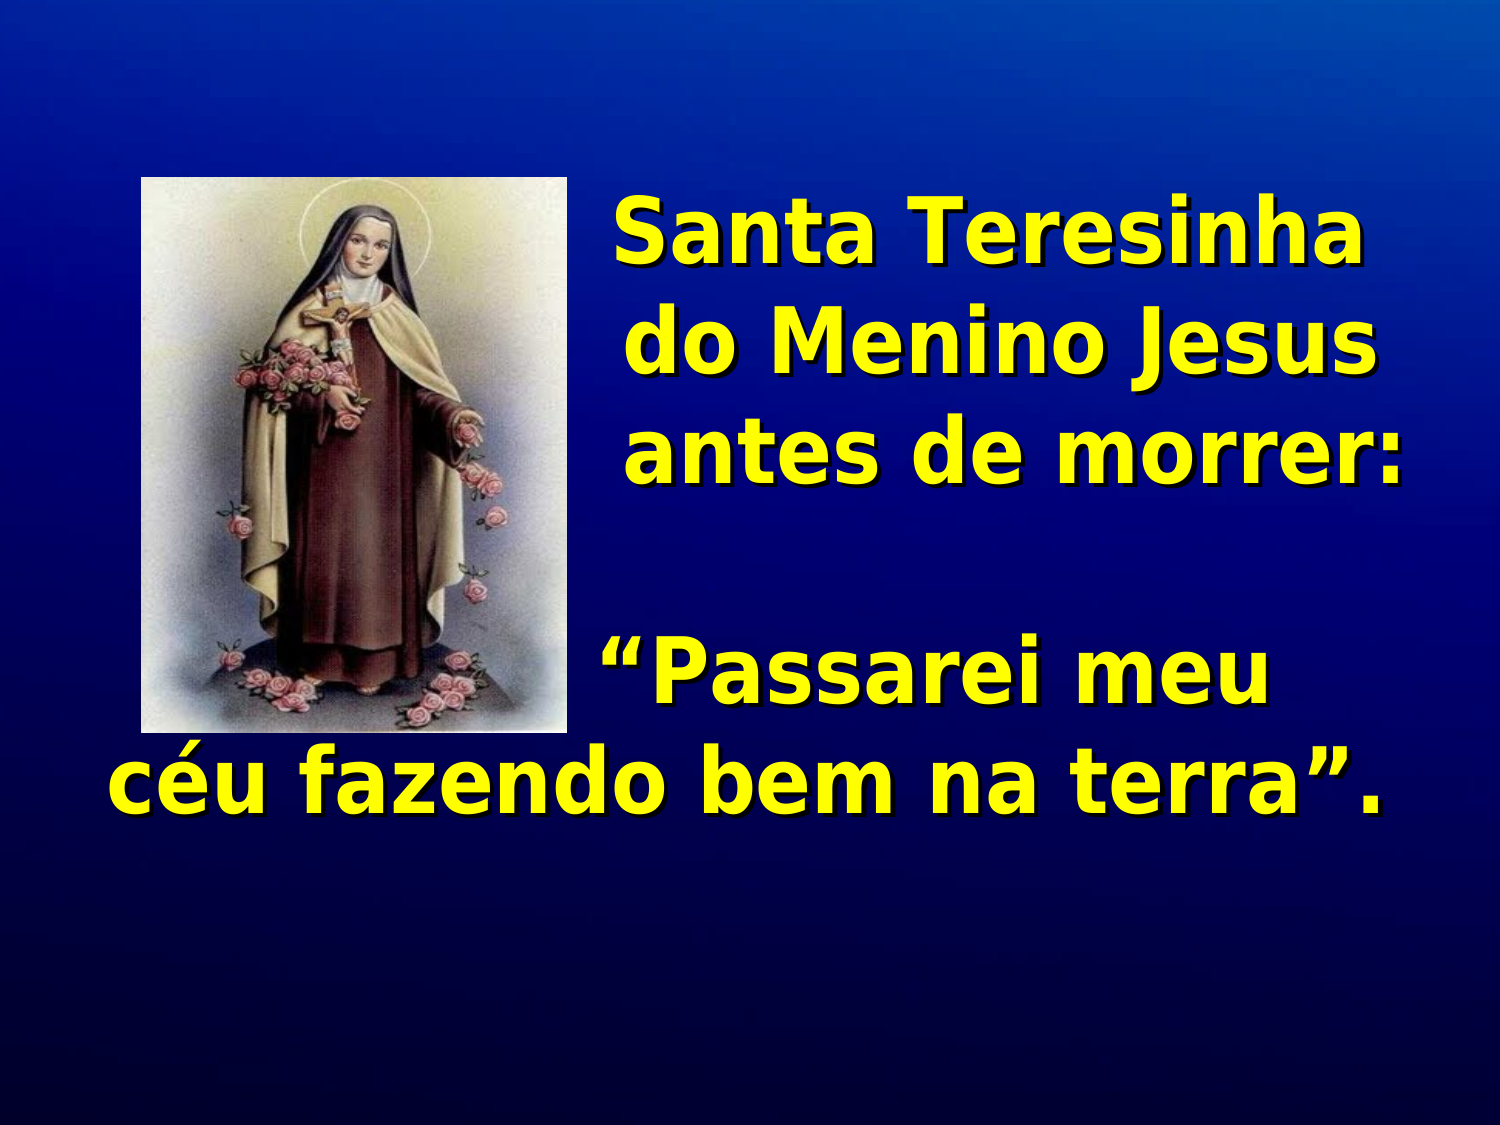

Santa Teresinha do Menino Jesus antes de morrer:
 “Passarei meu céu fazendo bem na terra”.